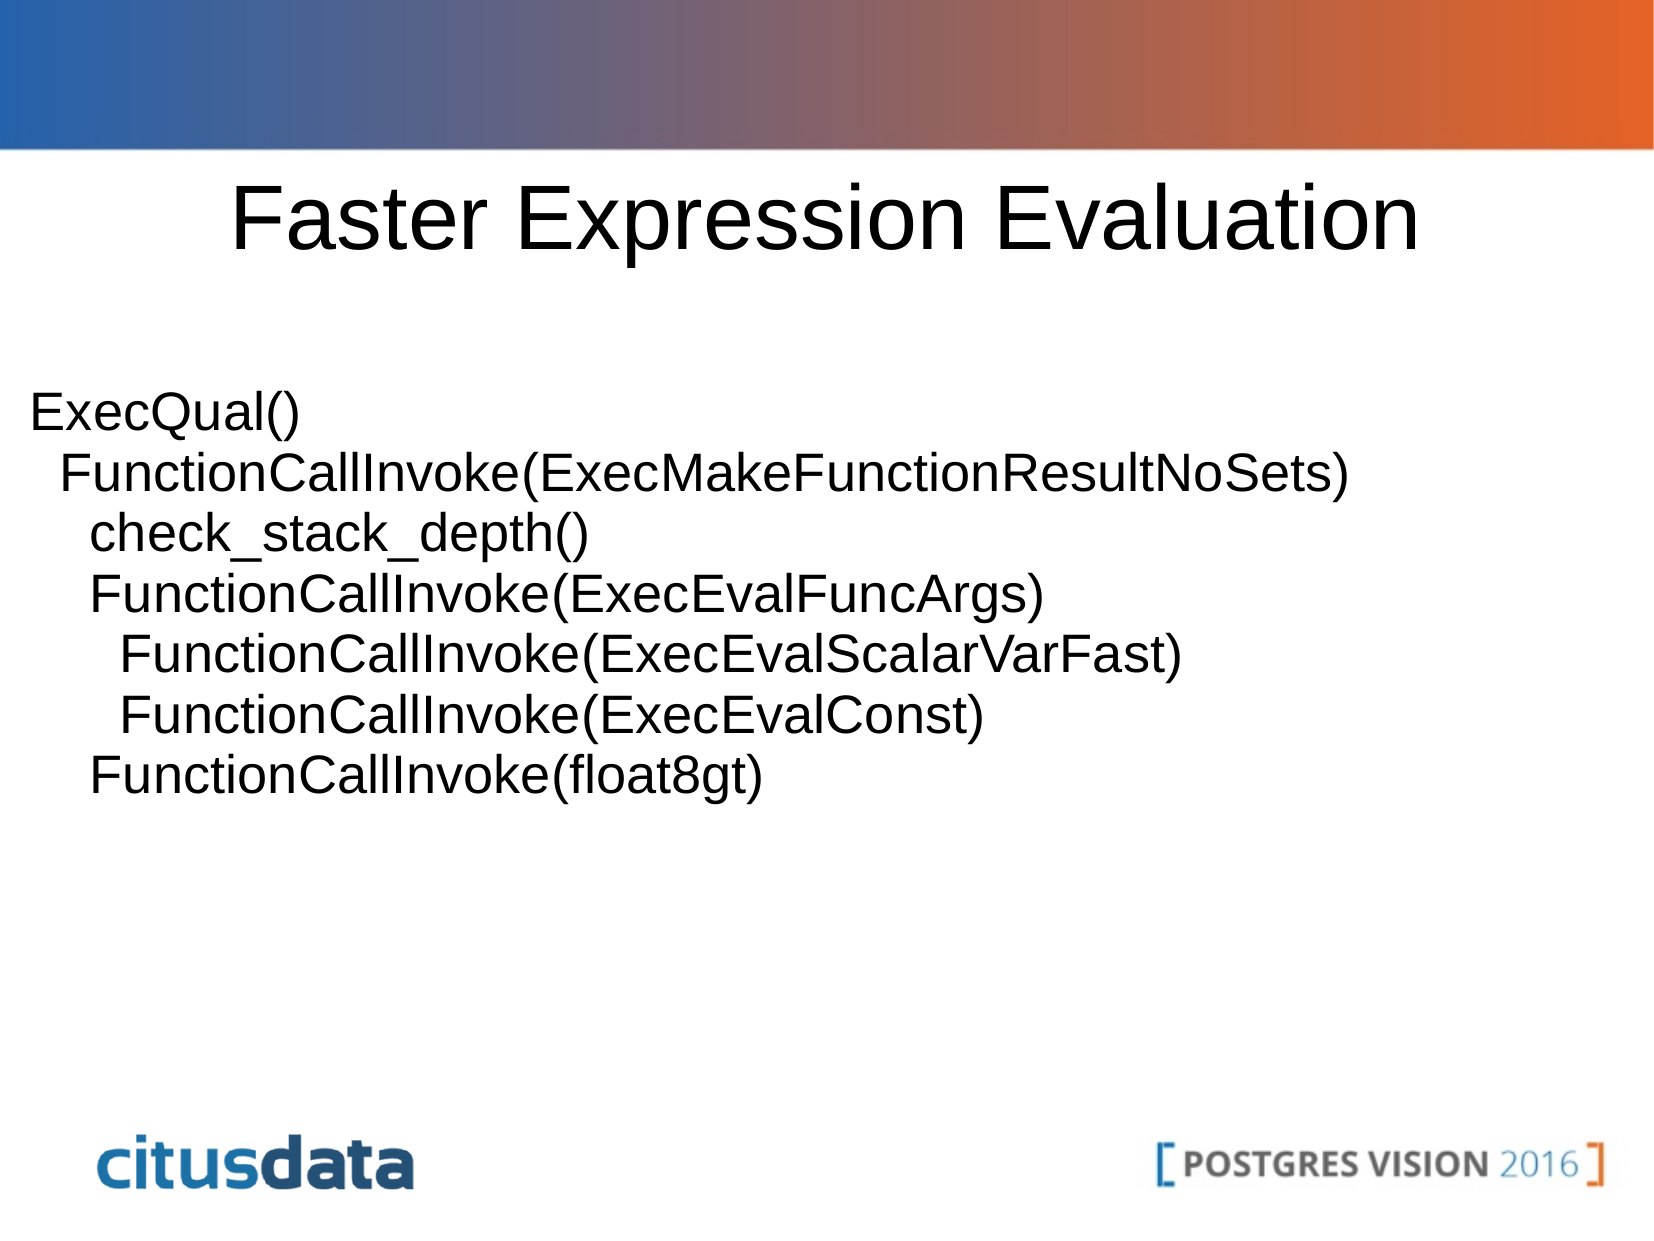

# Faster Expression Evaluation
ExecQual()
 FunctionCallInvoke(ExecMakeFunctionResultNoSets)
 check_stack_depth()
 FunctionCallInvoke(ExecEvalFuncArgs)
 FunctionCallInvoke(ExecEvalScalarVarFast)
 FunctionCallInvoke(ExecEvalConst)
 FunctionCallInvoke(float8gt)